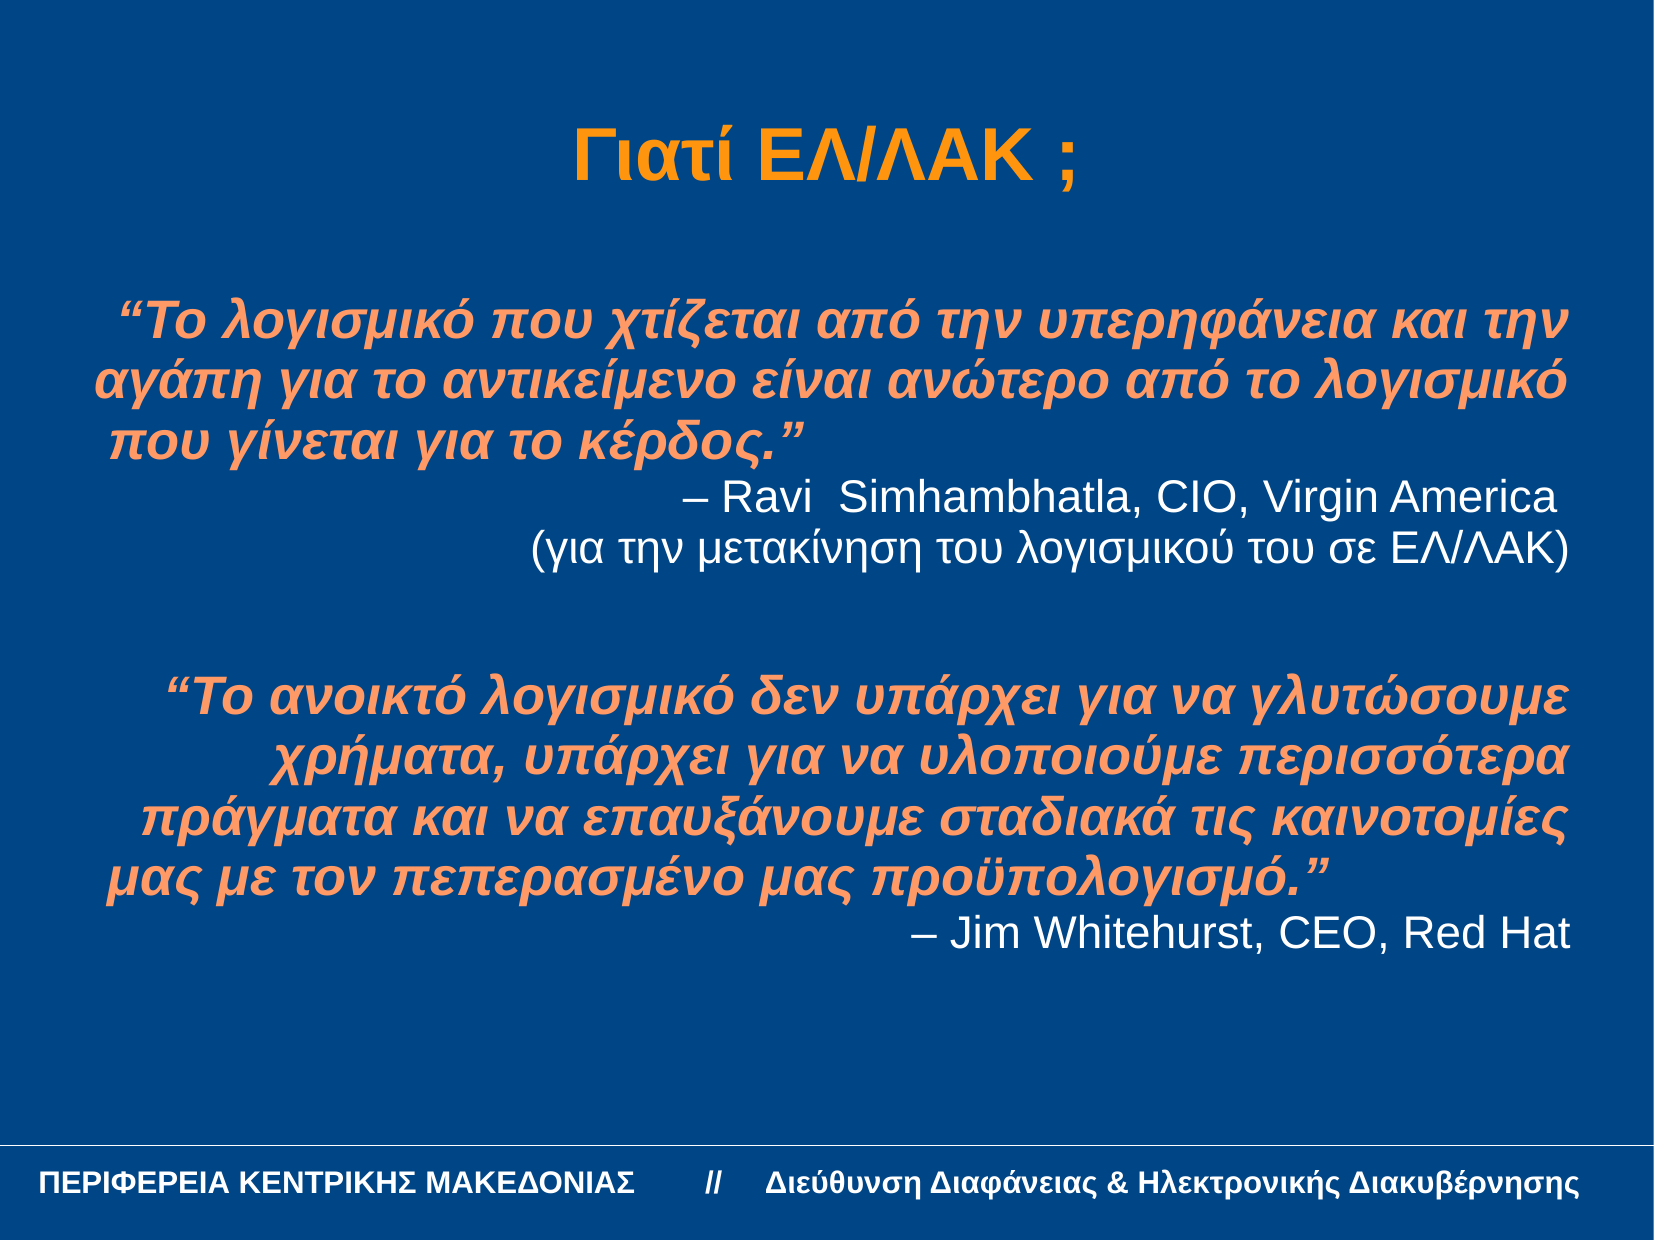

# Γιατί ΕΛ/ΛΑΚ ;
“Το λογισμικό που χτίζεται από την υπερηφάνεια και την αγάπη για το αντικείμενο είναι ανώτερο από το λογισμικό που γίνεται για το κέρδος.” – Ravi Simhambhatla, CIO, Virgin America
(για την μετακίνηση του λογισμικού του σε ΕΛ/ΛΑΚ)
“Το ανοικτό λογισμικό δεν υπάρχει για να γλυτώσουμε χρήματα, υπάρχει για να υλοποιούμε περισσότερα πράγματα και να επαυξάνουμε σταδιακά τις καινοτομίες μας με τον πεπερασμένο μας προϋπολογισμό.” – Jim Whitehurst, CEO, Red Hat
ΠΕΡΙΦΕΡΕΙΑ ΚΕΝΤΡΙΚΗΣ ΜΑΚΕΔΟΝΙΑΣ // Διεύθυνση Διαφάνειας & Ηλεκτρονικής Διακυβέρνησης